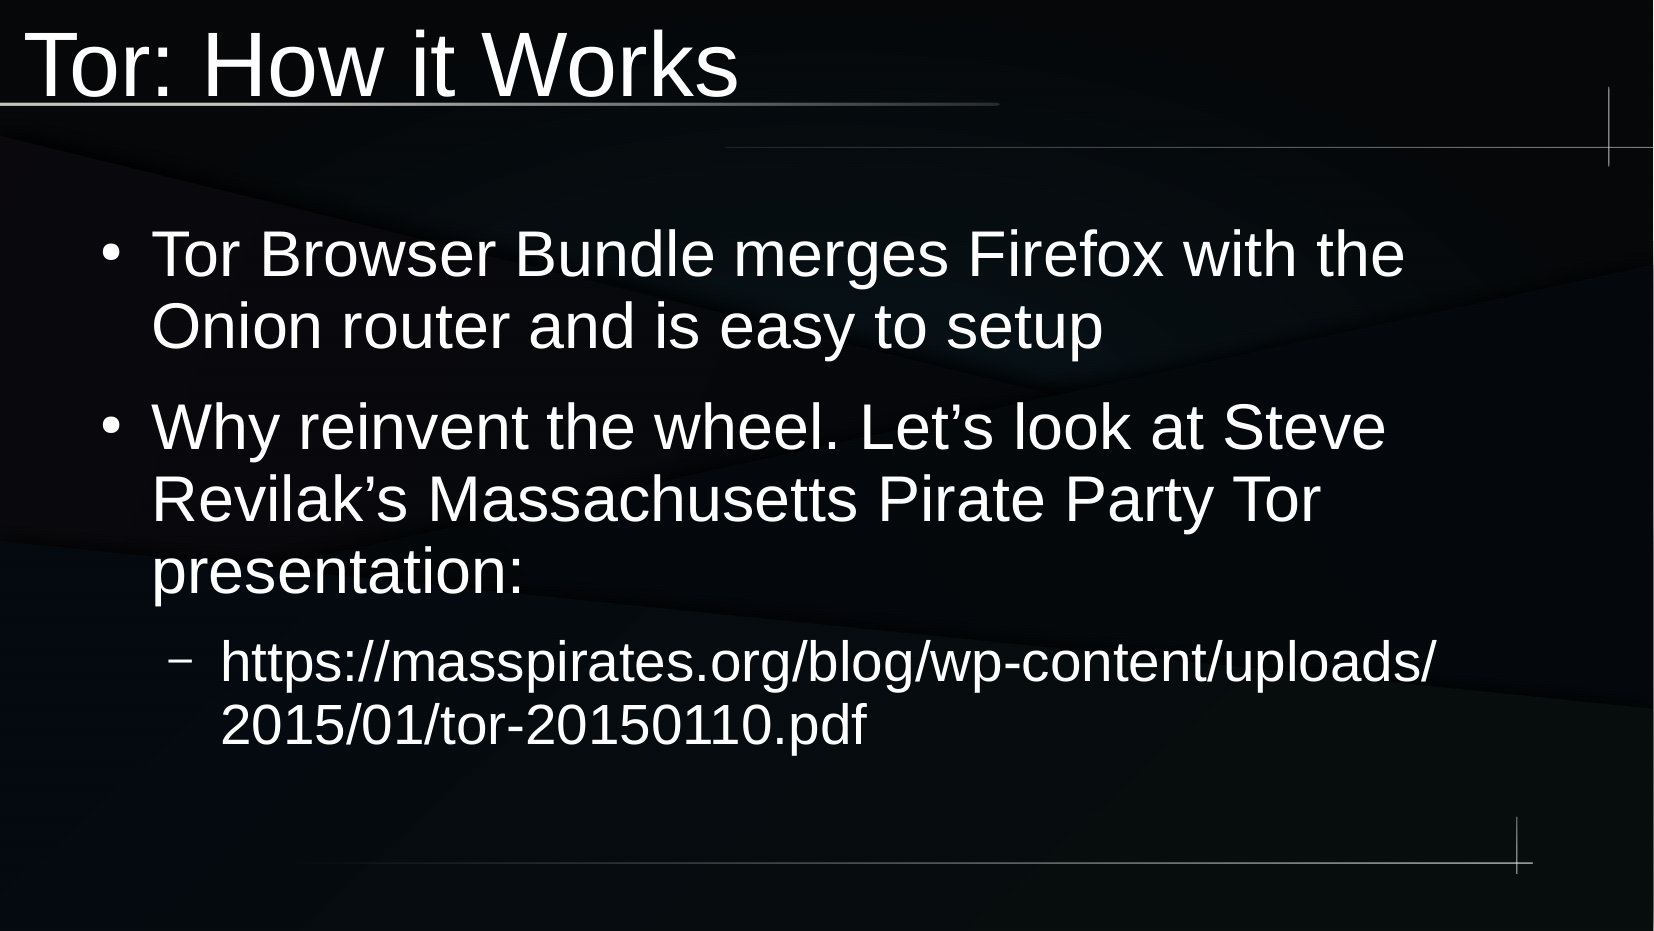

# Tor: How it Works
Tor Browser Bundle merges Firefox with the Onion router and is easy to setup
Why reinvent the wheel. Let’s look at Steve Revilak’s Massachusetts Pirate Party Tor presentation:
https://masspirates.org/blog/wp-content/uploads/2015/01/tor-20150110.pdf